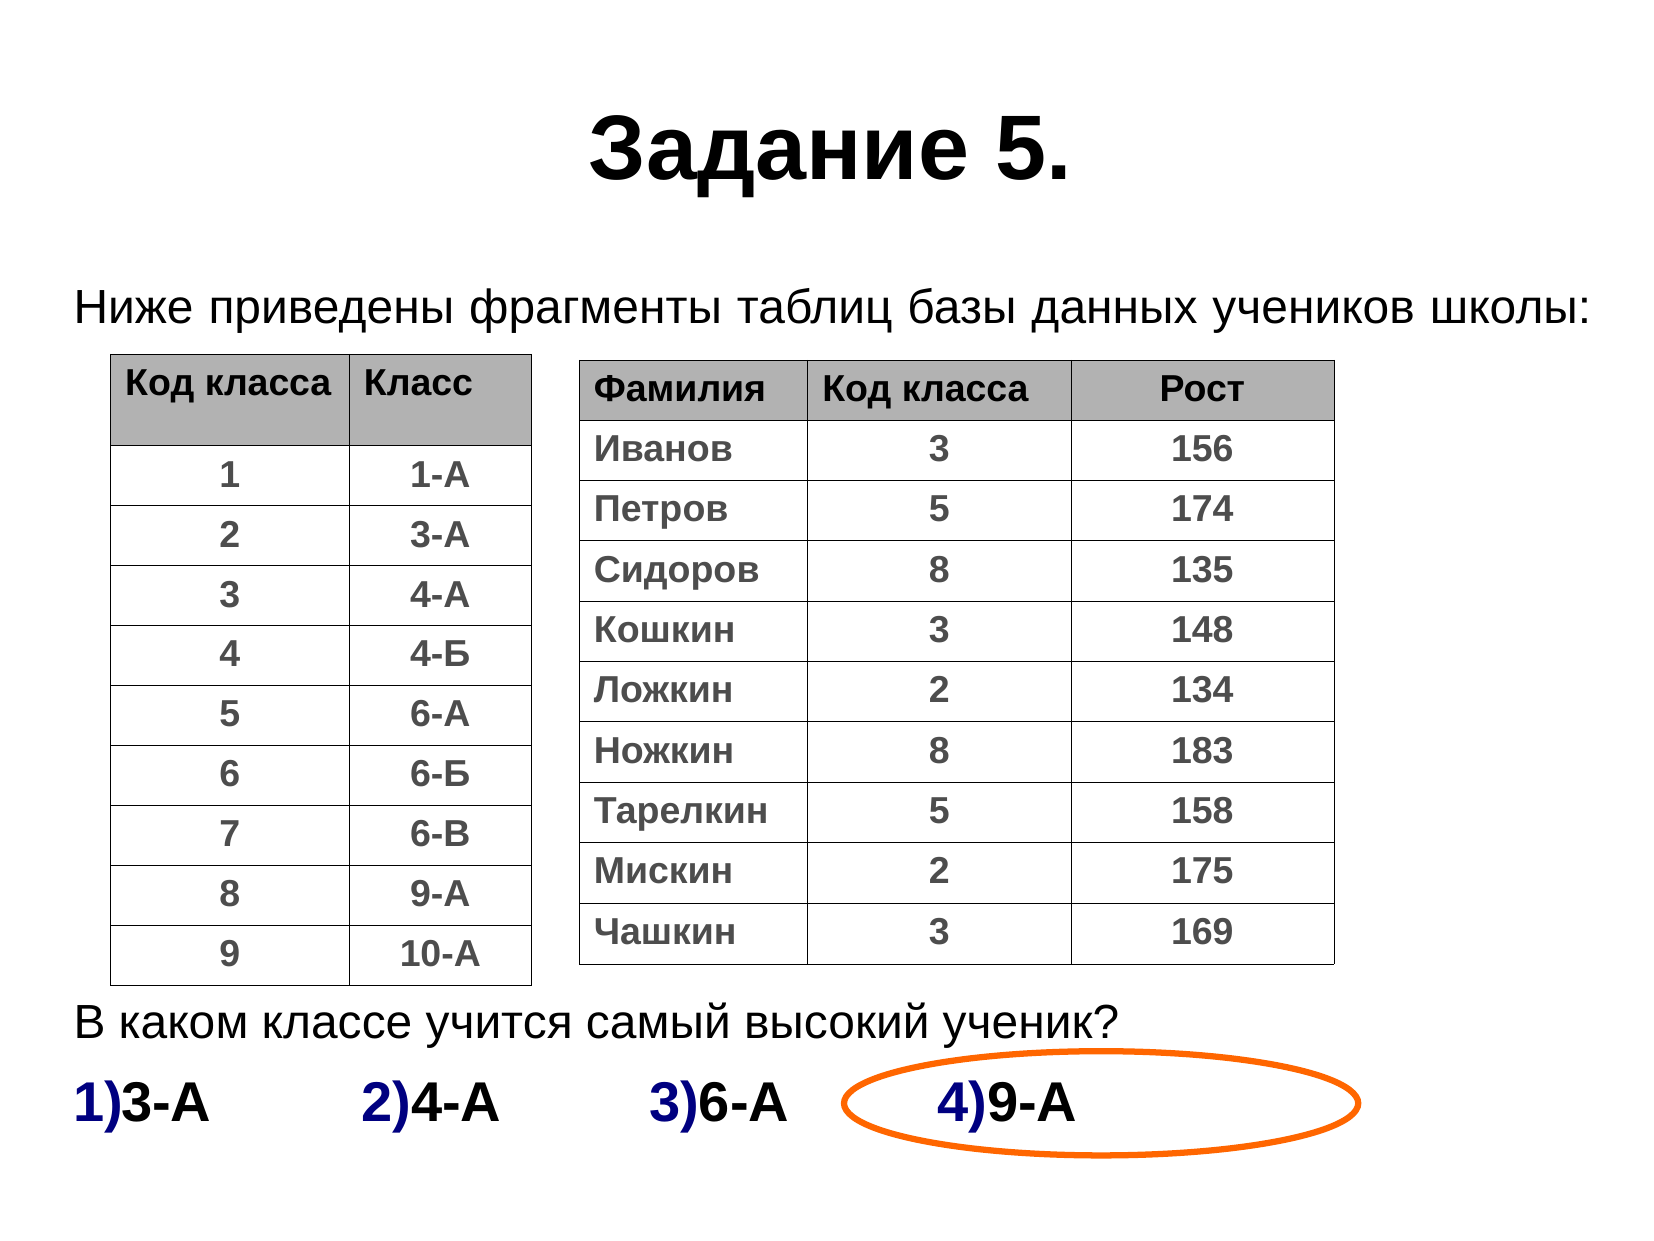

# Задание 5.
Ниже приведены фрагменты таблиц базы данных учеников школы:
В каком классе учится самый высокий ученик?
3-А 	2)4-А 	3)6-А 	4)9-А
| Код класса | Класс |
| --- | --- |
| 1 | 1-А |
| 2 | 3-А |
| 3 | 4-А |
| 4 | 4-Б |
| 5 | 6-А |
| 6 | 6-Б |
| 7 | 6-В |
| 8 | 9-А |
| 9 | 10-А |
| Фамилия | Код класса | Рост |
| --- | --- | --- |
| Иванов | 3 | 156 |
| Петров | 5 | 174 |
| Сидоров | 8 | 135 |
| Кошкин | 3 | 148 |
| Ложкин | 2 | 134 |
| Ножкин | 8 | 183 |
| Тарелкин | 5 | 158 |
| Мискин | 2 | 175 |
| Чашкин | 3 | 169 |